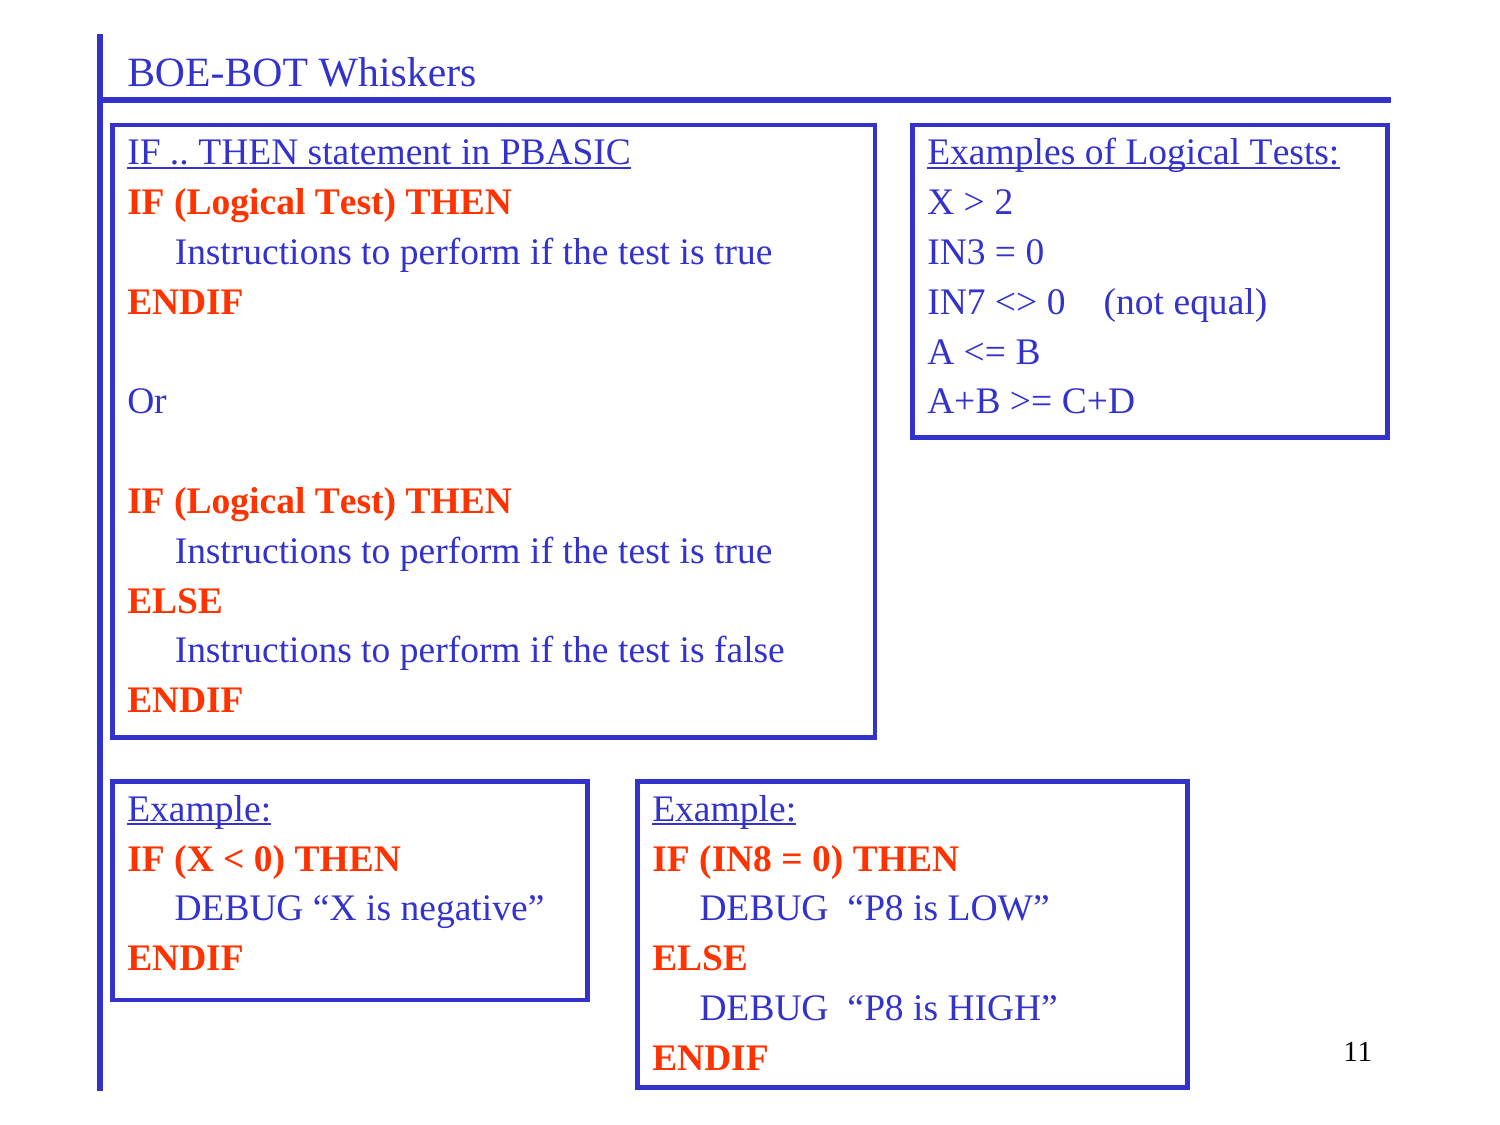

BOE-BOT Whiskers
IF .. THEN statement in PBASIC
IF (Logical Test) THEN
 Instructions to perform if the test is true
ENDIF
Or
IF (Logical Test) THEN
 Instructions to perform if the test is true
ELSE
 Instructions to perform if the test is false
ENDIF
Examples of Logical Tests:
X > 2
IN3 = 0
IN7 <> 0 (not equal)
A <= B
A+B >= C+D
Example:
IF (X < 0) THEN
 DEBUG “X is negative”
ENDIF
Example:
IF (IN8 = 0) THEN
 DEBUG “P8 is LOW”
ELSE
 DEBUG “P8 is HIGH”
ENDIF